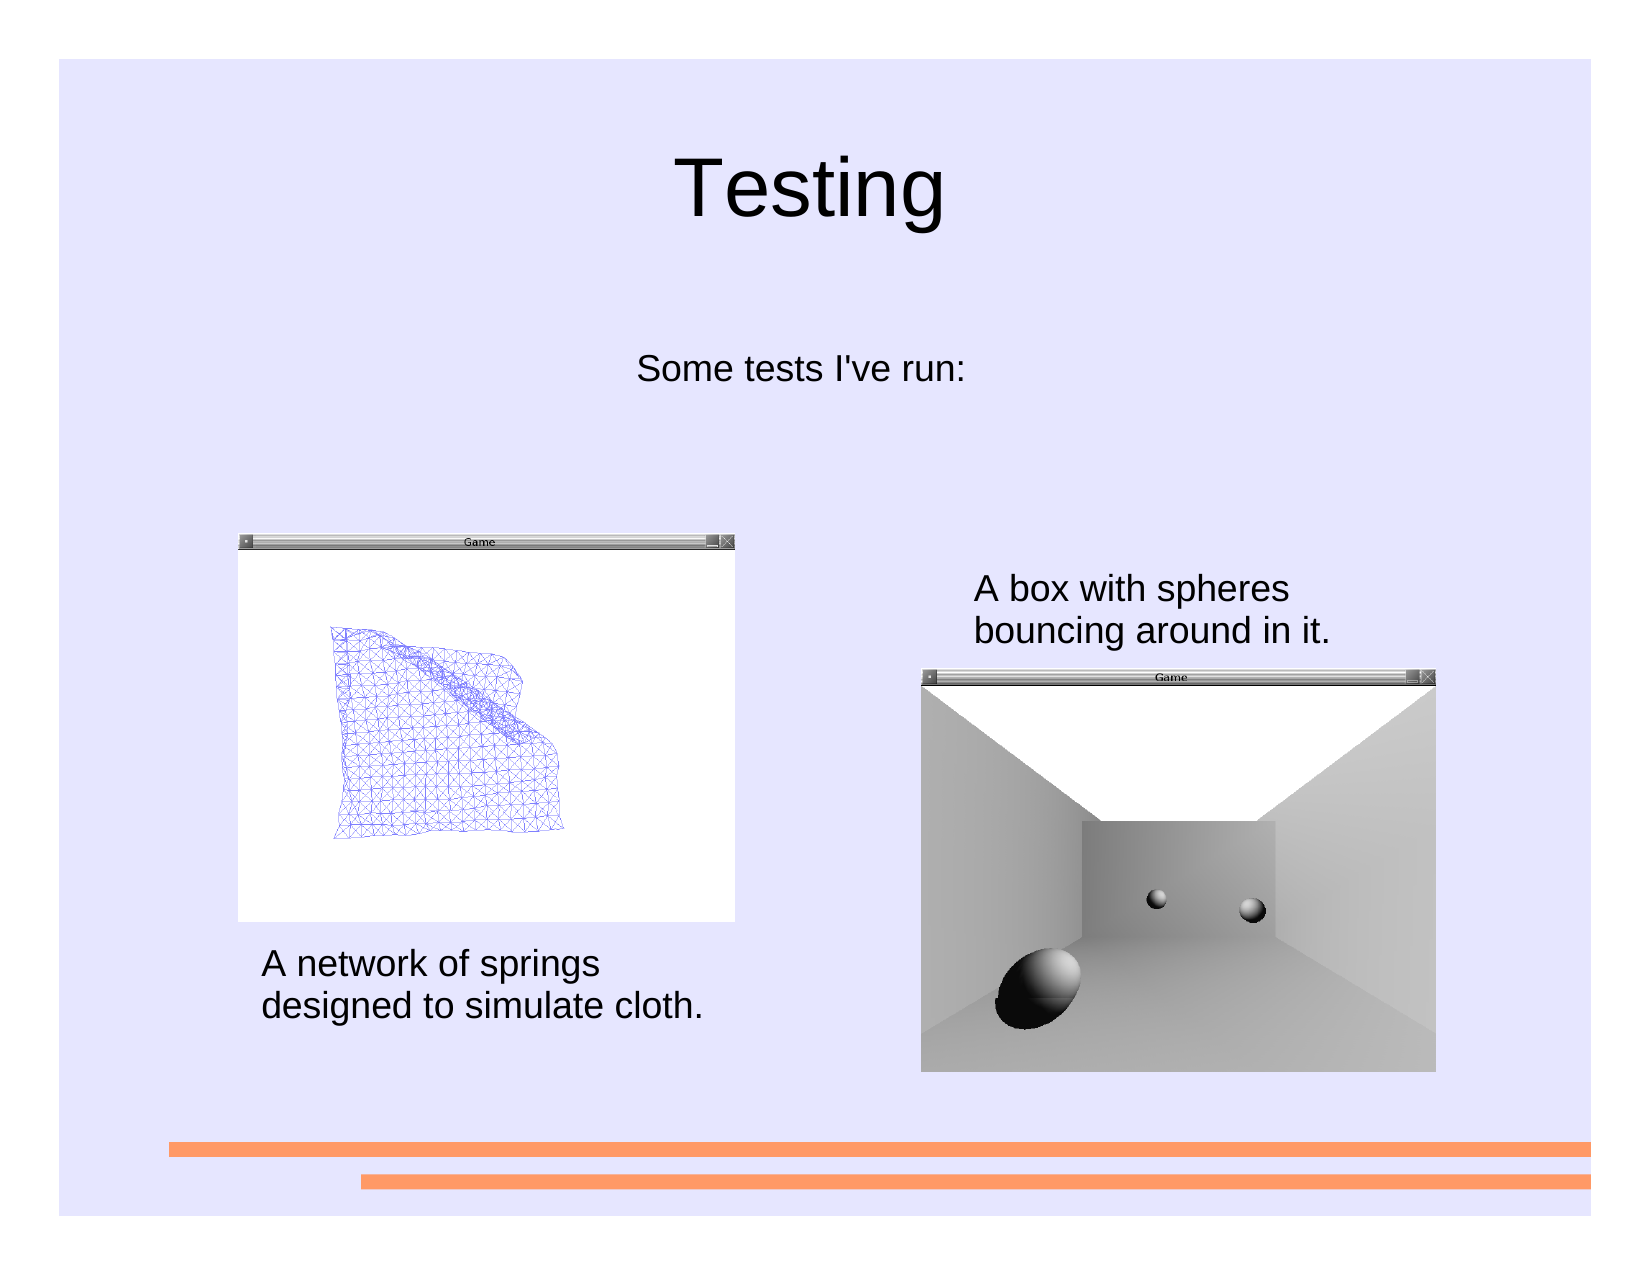

Testing
Some tests I've run:
A box with spheres bouncing around in it.
A network of springs designed to simulate cloth.